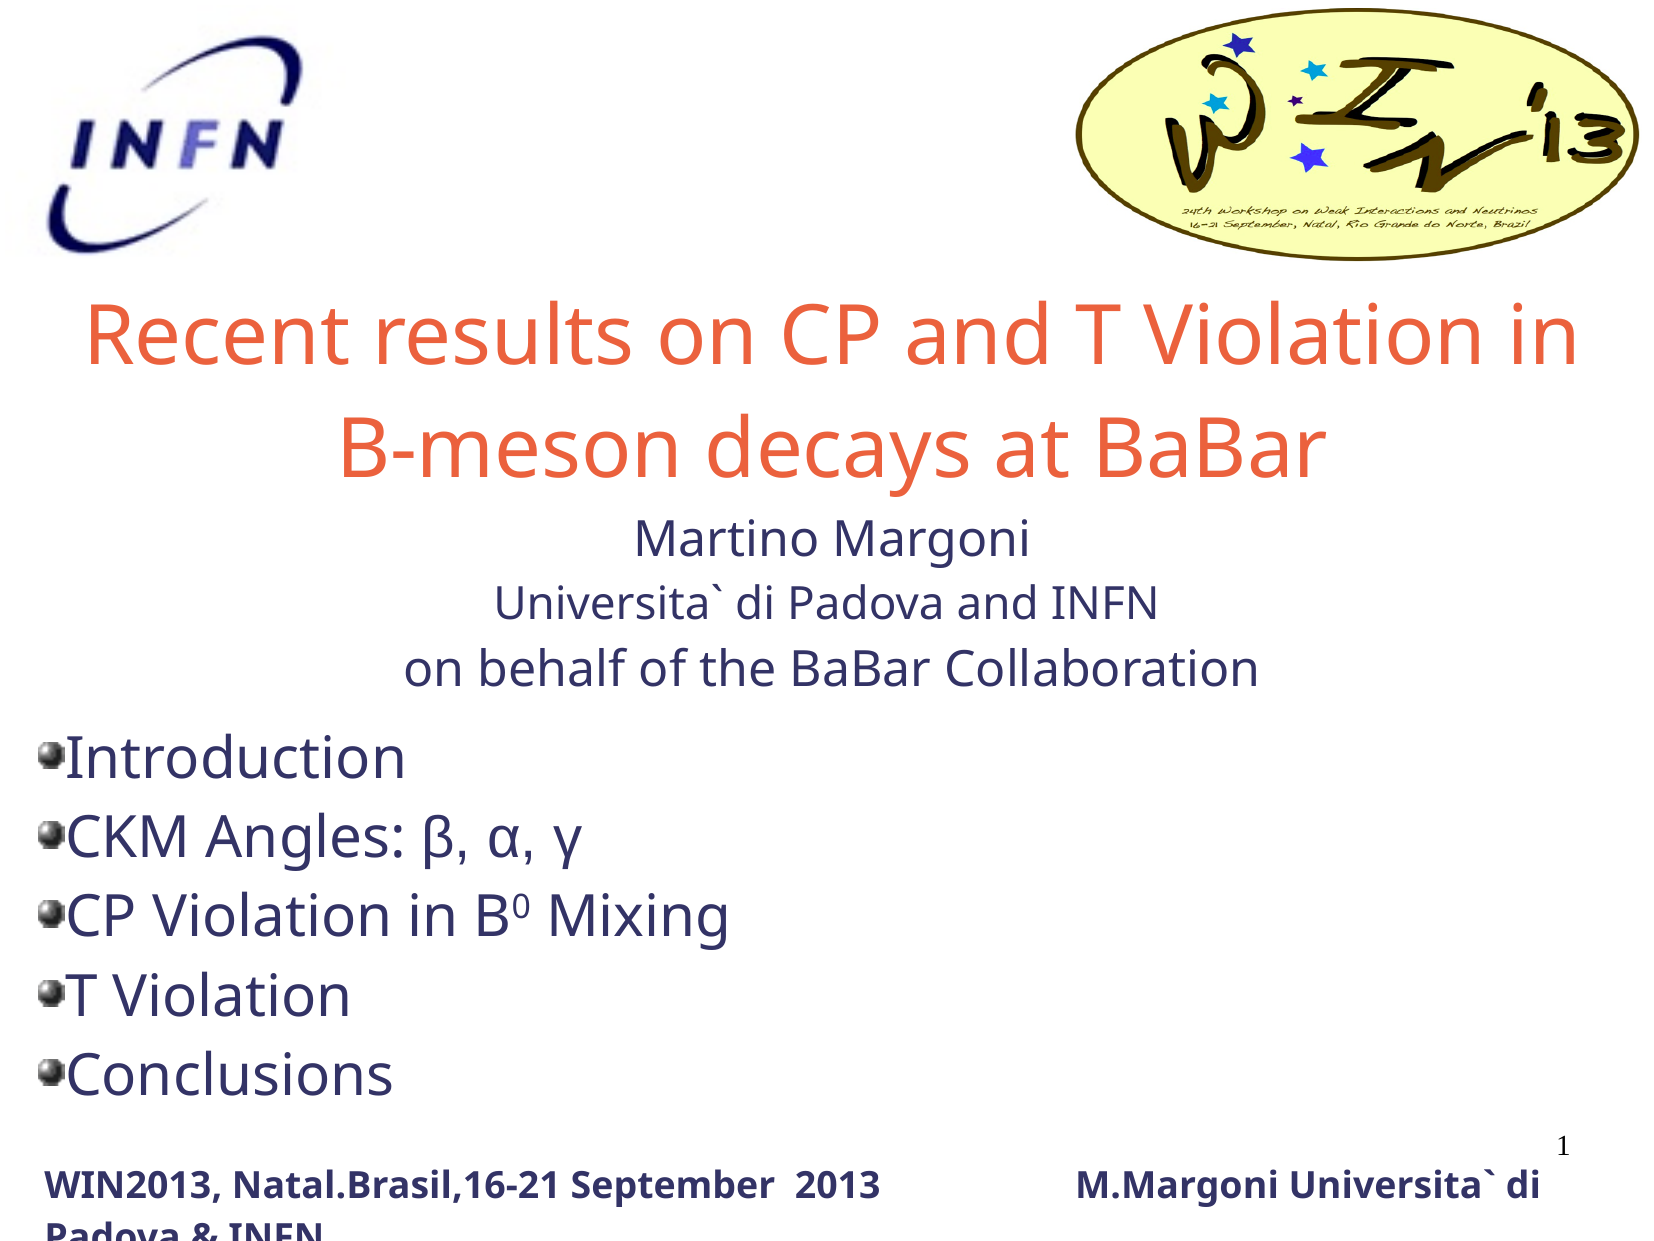

# Recent results on CP and T Violation in B-meson decays at BaBar Martino Margoni Universita` di Padova and INFN on behalf of the BaBar Collaboration
Introduction
CKM Angles: β, α, γ
CP Violation in B0 Mixing
T Violation
Conclusions
1
WIN2013, Natal.Brasil,16-21 September 2013 M.Margoni Universita` di Padova & INFN